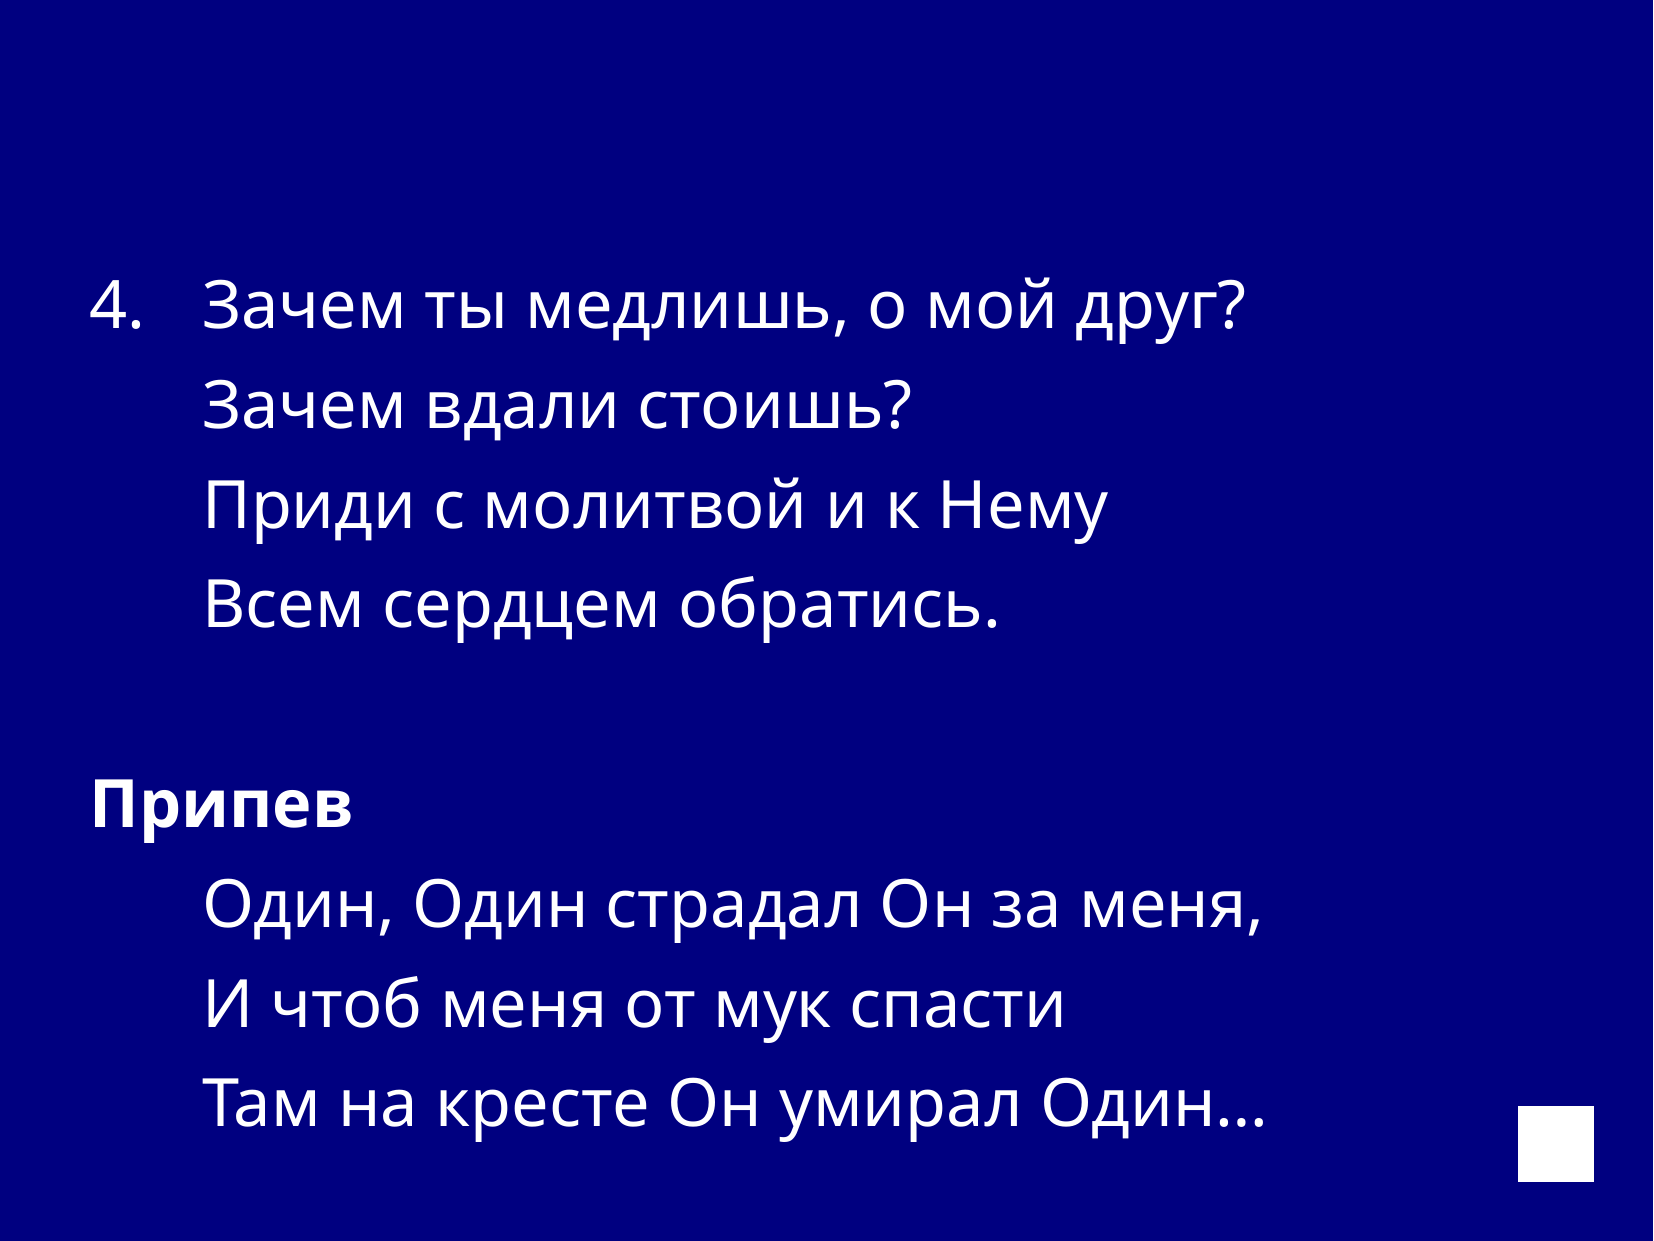

4.	Зачем ты медлишь, о мой друг?
	Зачем вдали стоишь?
	Приди с молитвой и к Нему
	Всем сердцем обратись.
Припев
	Один, Один страдал Он за меня,
	И чтоб меня от мук спасти
	Там на кресте Он умирал Один…